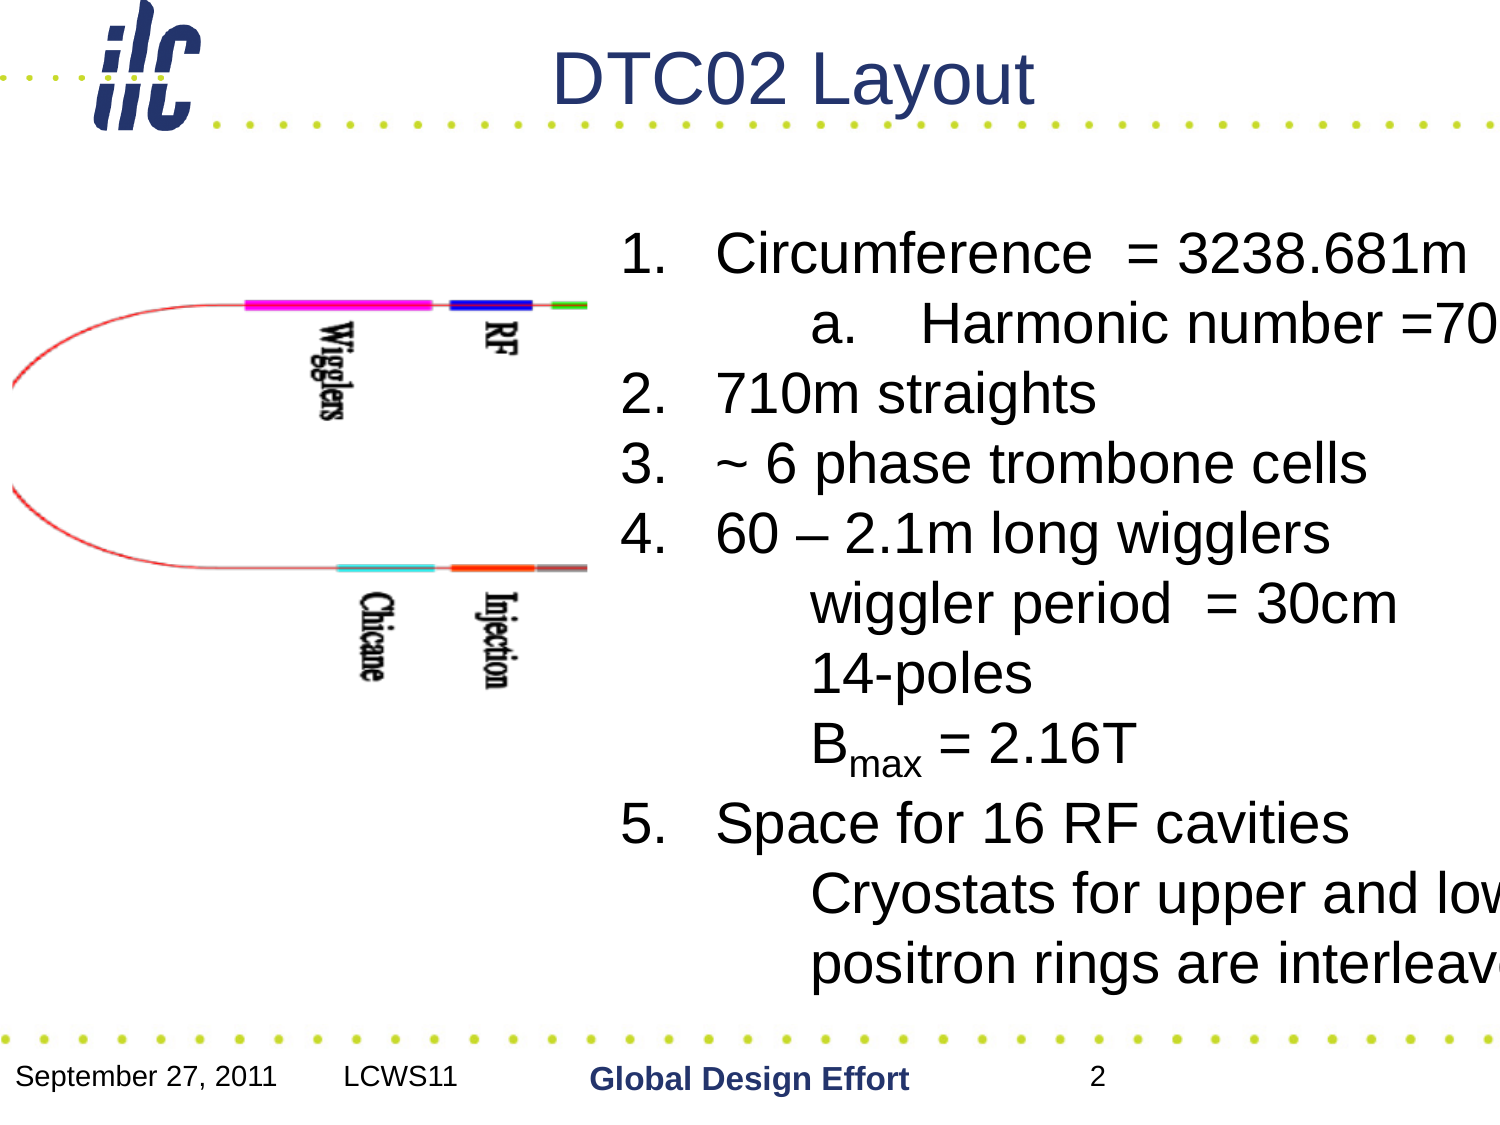

# DTC02 Layout
Circumference = 3238.681m
Harmonic number =7022
710m straights
~ 6 phase trombone cells
60 – 2.1m long wigglers
wiggler period = 30cm
14-poles
Bmax = 2.16T
Space for 16 RF cavities
Cryostats for upper and lower
positron rings are interleaved
September 27, 2011 LCWS11
Global Design Effort